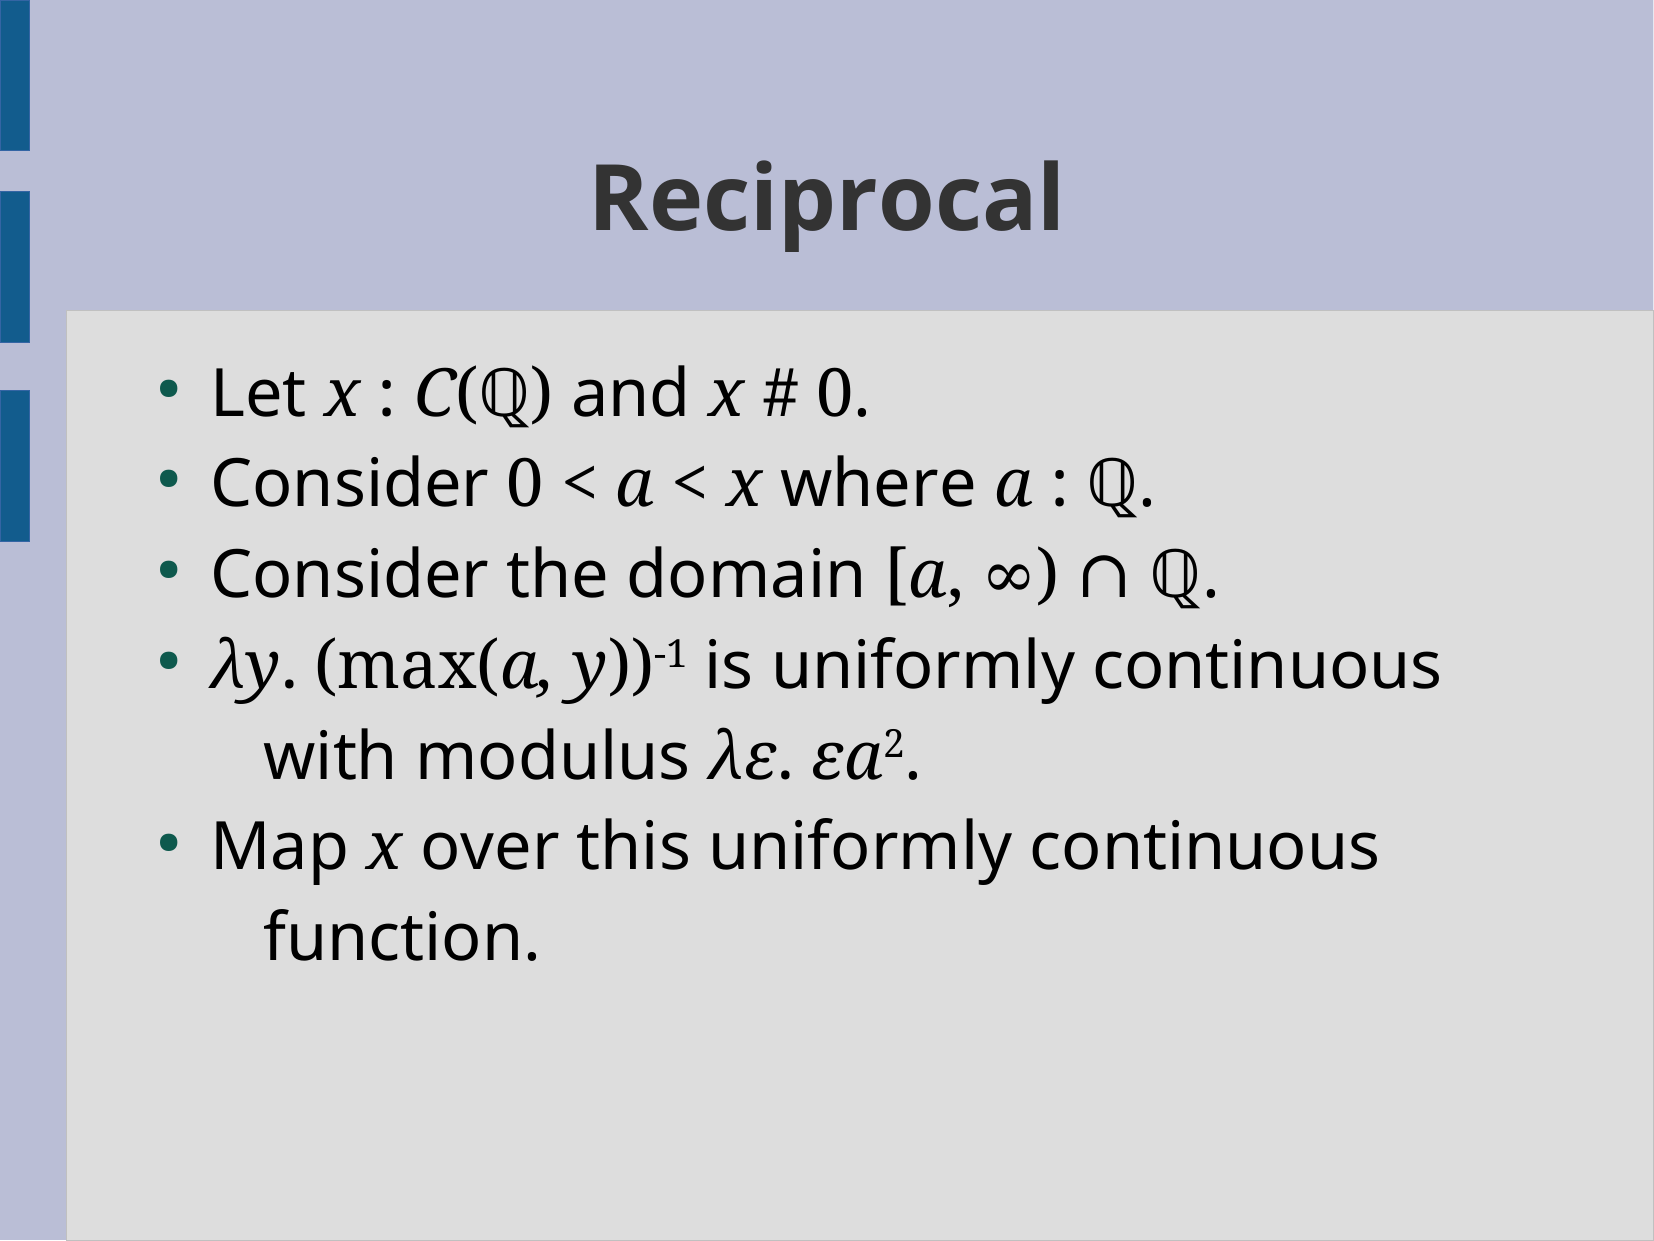

# Reciprocal
Let x : C(ℚ) and x # 0.
Consider 0 < a < x where a : ℚ.
Consider the domain [a, ∞) ∩ ℚ.
λy. (max(a, y))-1 is uniformly continuous with modulus λε. εa2.
Map x over this uniformly continuous function.